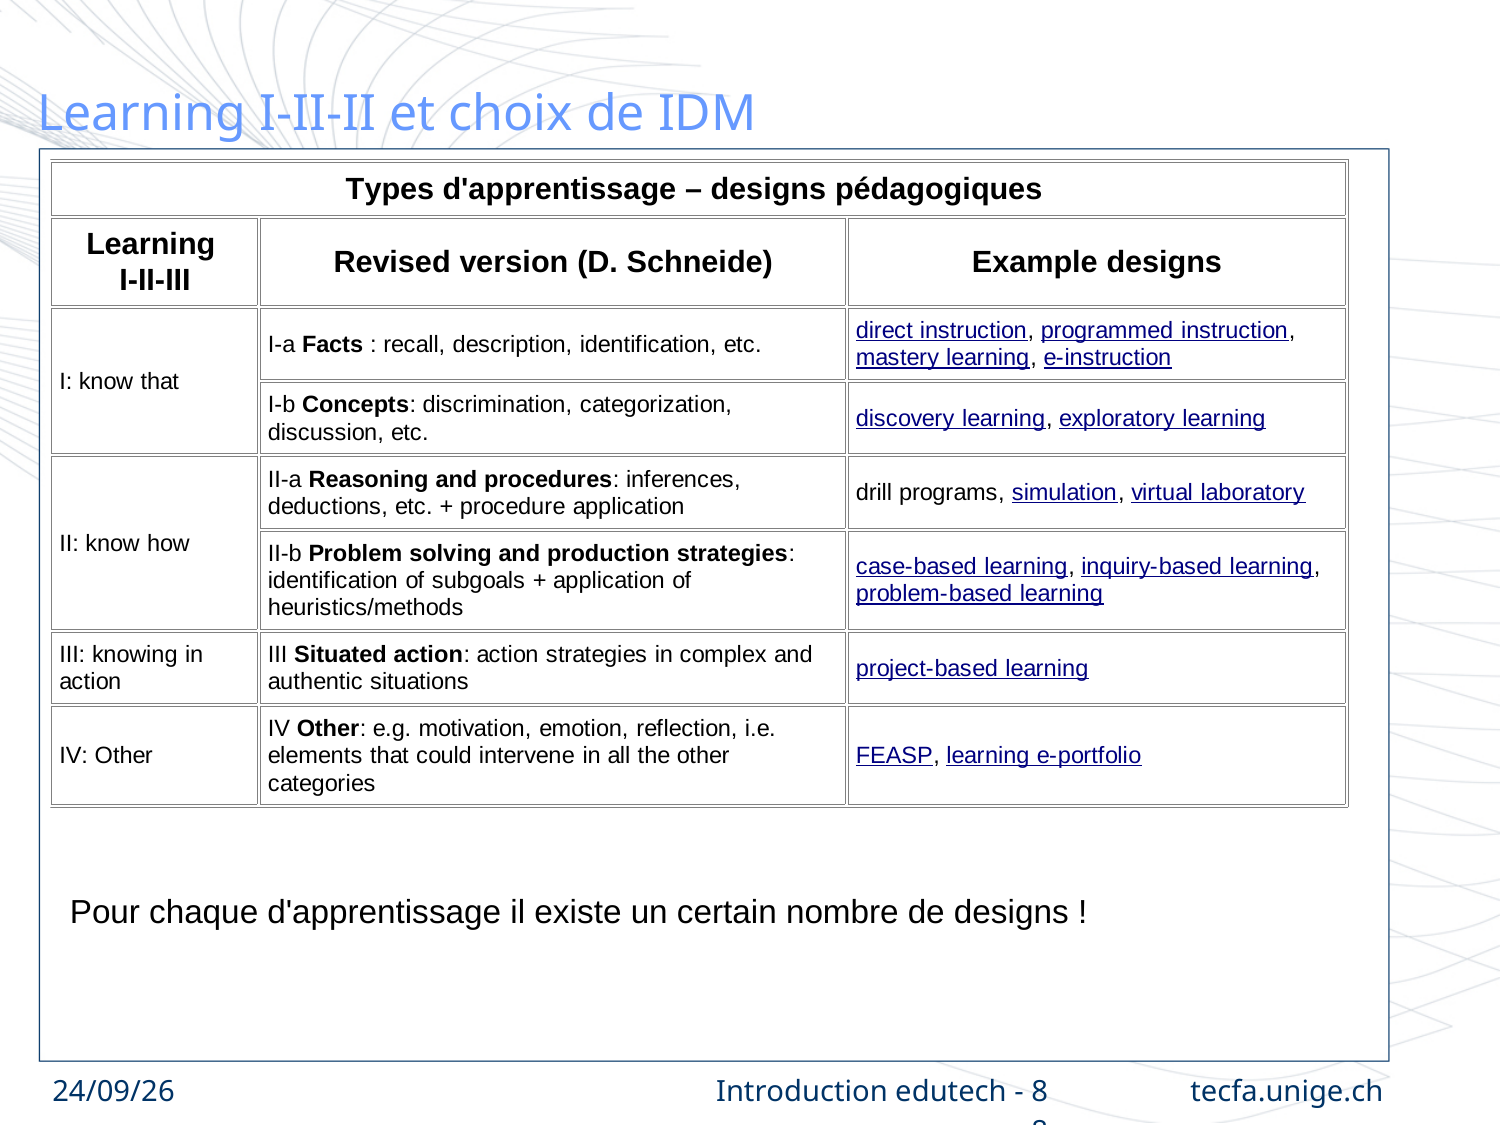

# Learning I-II-II et choix de IDM
Pour chaque d'apprentissage il existe un certain nombre de designs !
8